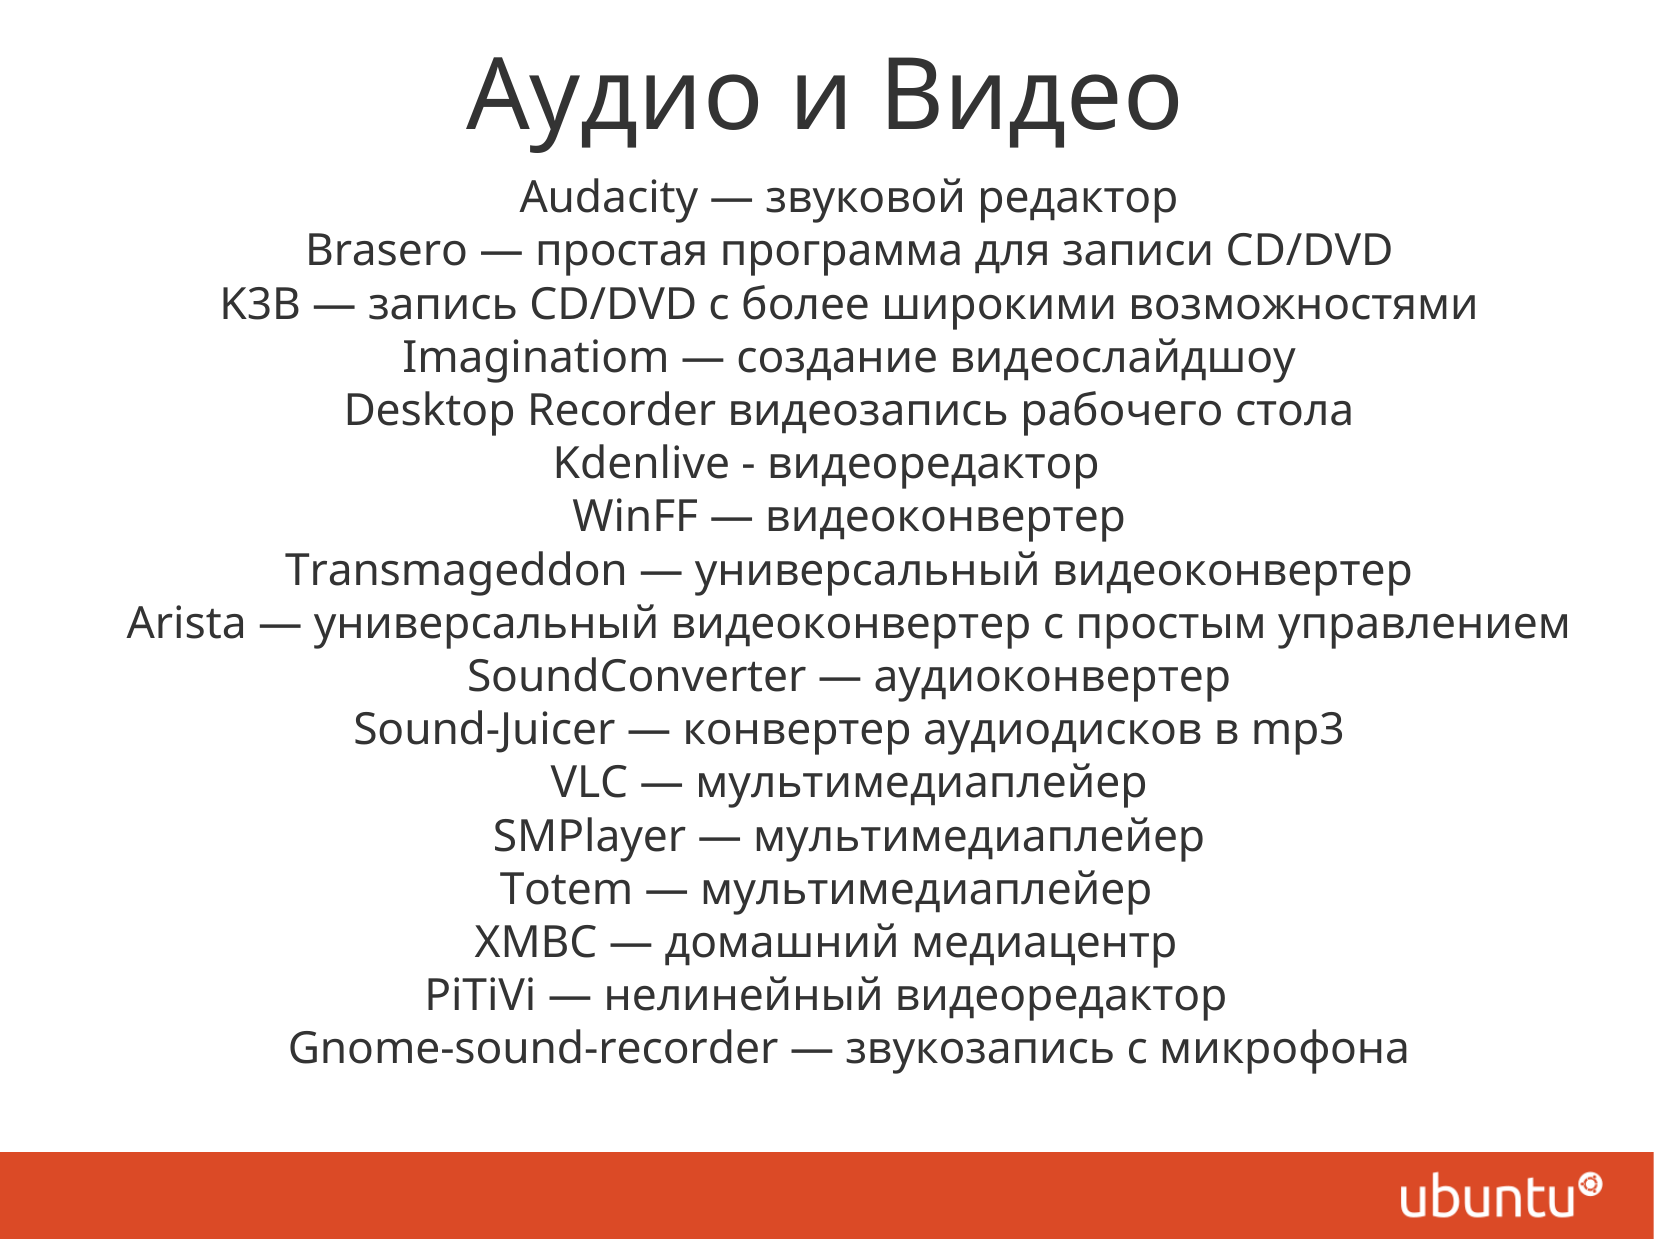

# Аудио и Видео
 Audacity — звуковой редактор
 Brasero — простая программа для записи CD/DVD
 K3B — запись CD/DVD с более широкими возможностями
 Imaginatiom — создание видеослайдшоу
 Desktop Recorder видеозапись рабочего стола
Kdenlive - видеоредактор
 WinFF — видеоконвертер
 Transmageddon — универсальный видеоконвертер
 Arista — универсальный видеоконвертер с простым управлением
 SoundConverter — аудиоконвертер
 Sound-Juicer — конвертер аудиодисков в mp3
 VLC — мультимедиаплейер
 SMPlayer — мультимедиаплейер
Totem — мультимедиаплейер
XMBC — домашний медиацентр
PiTiVi — нелинейный видеоредактор
 Gnome-sound-recorder — звукозапись с микрофона